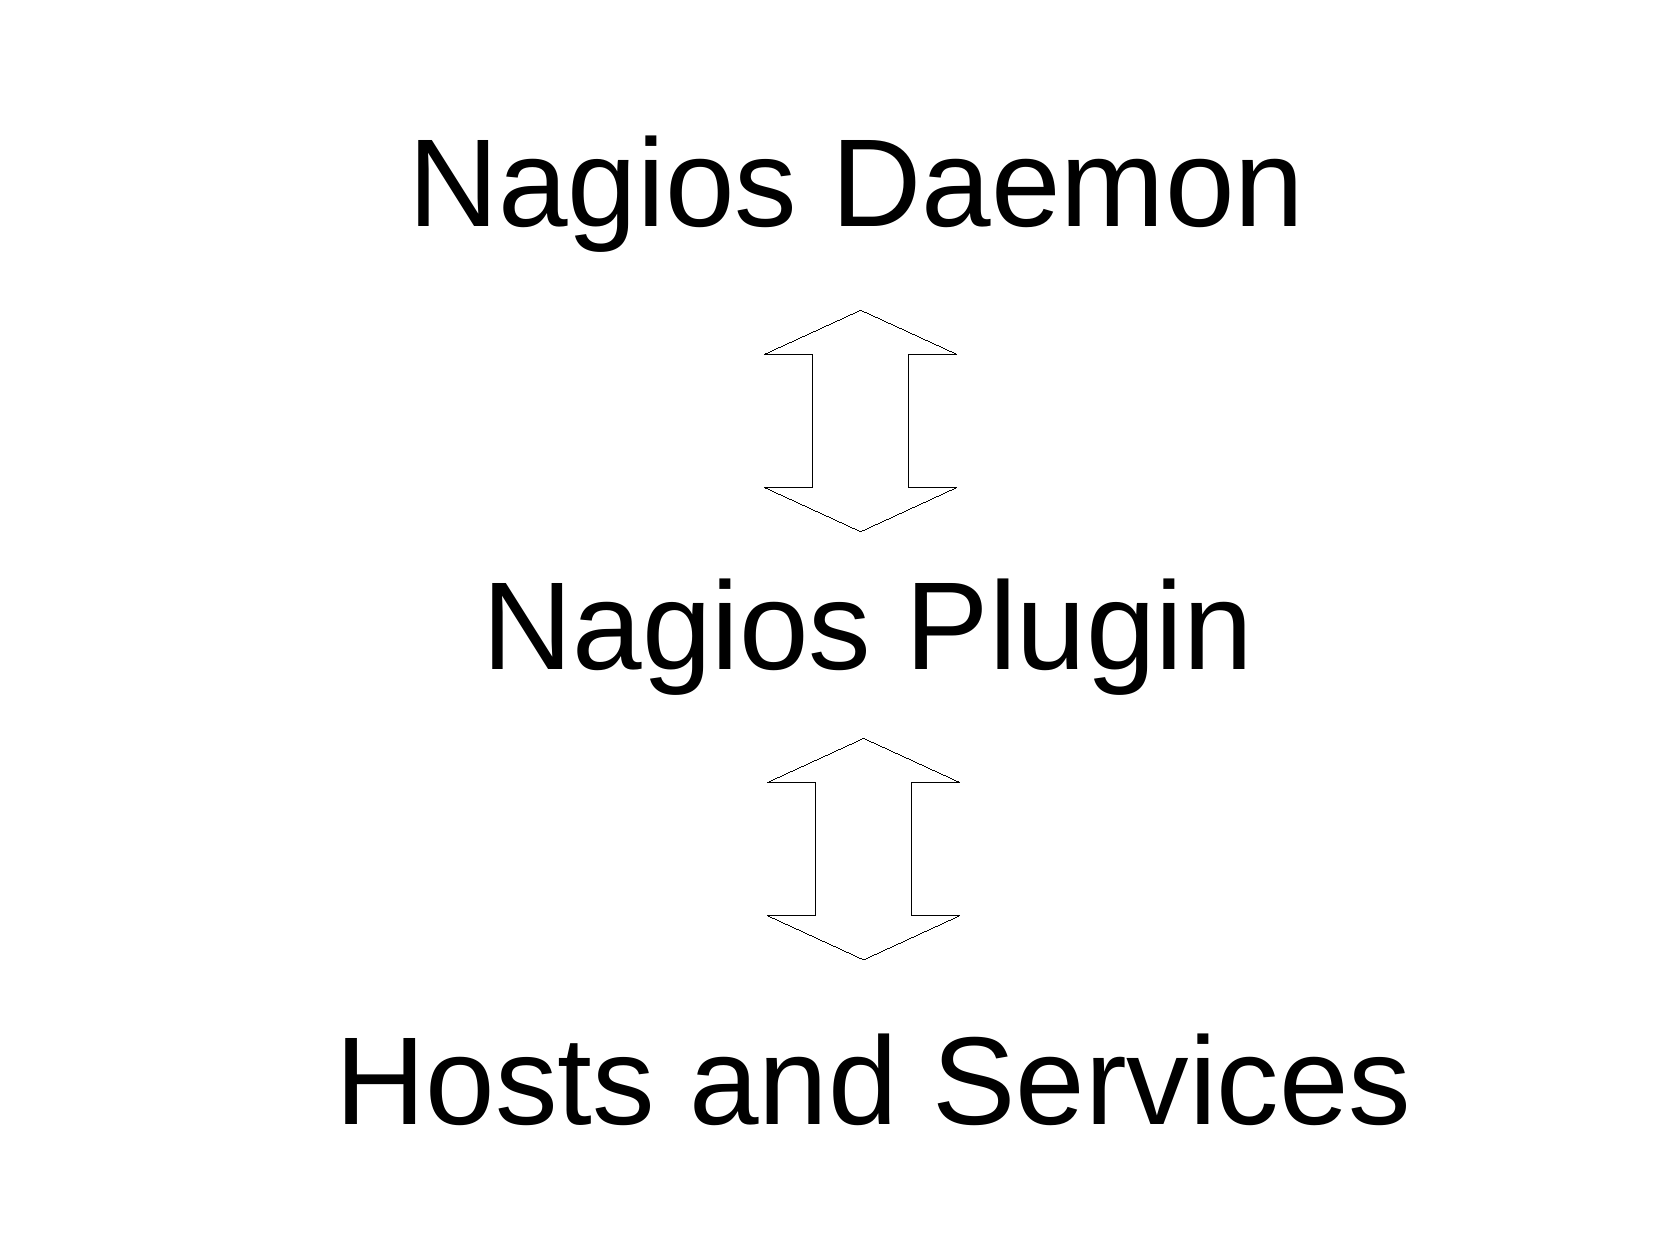

Nagios Daemon
Nagios Plugin
Hosts and Services